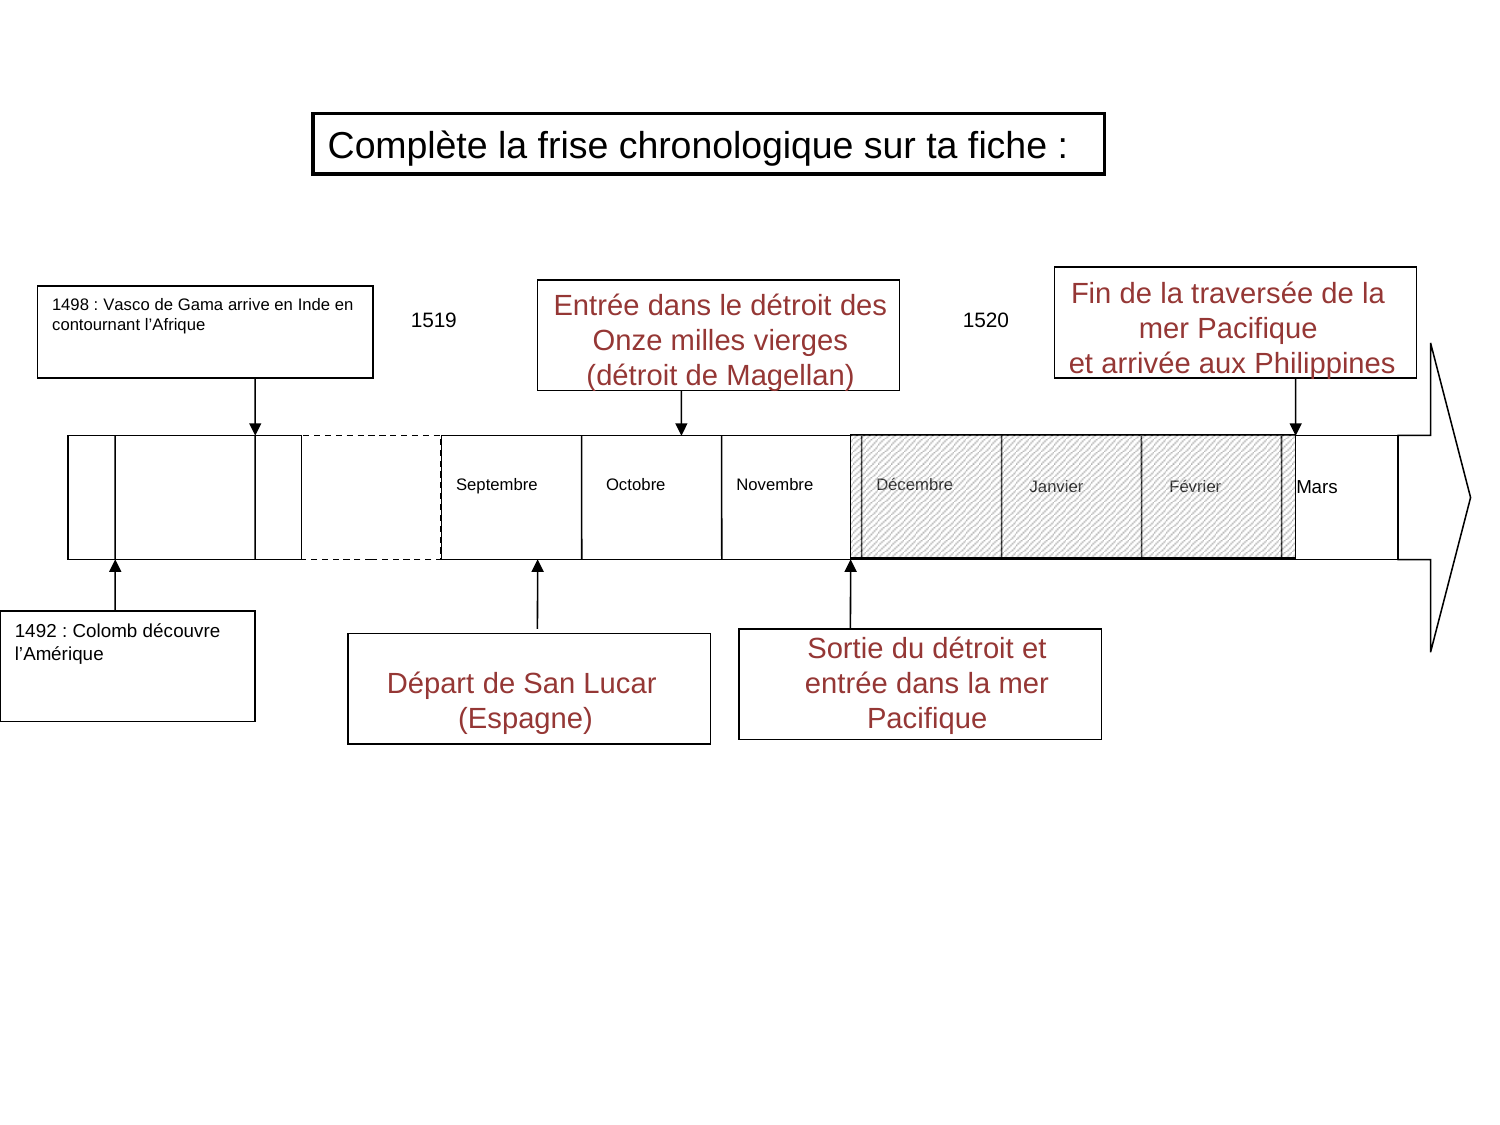

Complète la frise chronologique sur ta fiche :
1498 : Vasco de Gama arrive en Inde en contournant l’Afrique
1519
1520
Septembre
Octobre
Novembre
Décembre
Mars
Janvier
Février
1492 : Colomb découvre l’Amérique
Fin de la traversée de la mer Pacifique
 et arrivée aux Philippines
Entrée dans le détroit des Onze milles vierges (détroit de Magellan)
Sortie du détroit et entrée dans la mer Pacifique
Départ de San Lucar
(Espagne)